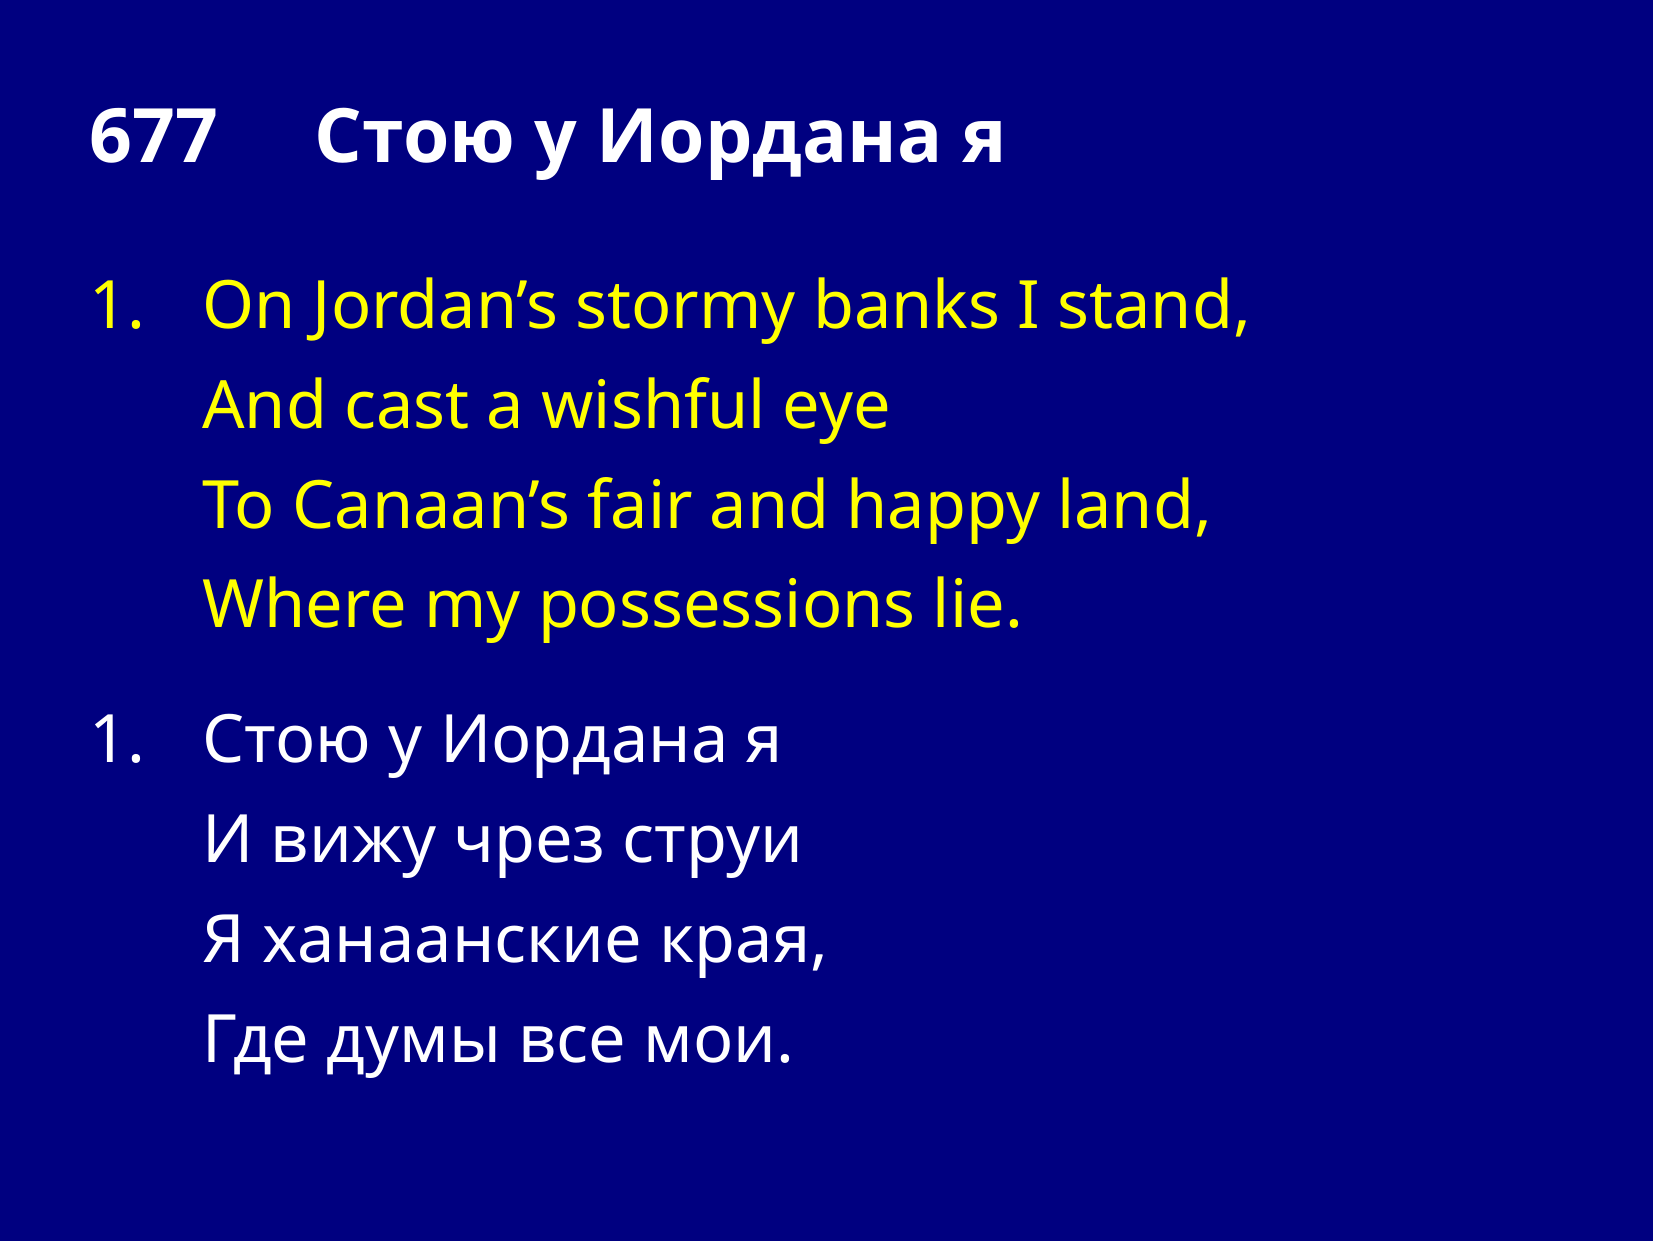

677	Стою у Иордана я
1.	On Jordan’s stormy banks I stand,
	And cast a wishful eye
	To Canaan’s fair and happy land,
	Where my possessions lie.
1.	Стою у Иордана я
	И вижу чрез струи
	Я ханаанские края,
	Где думы все мои.